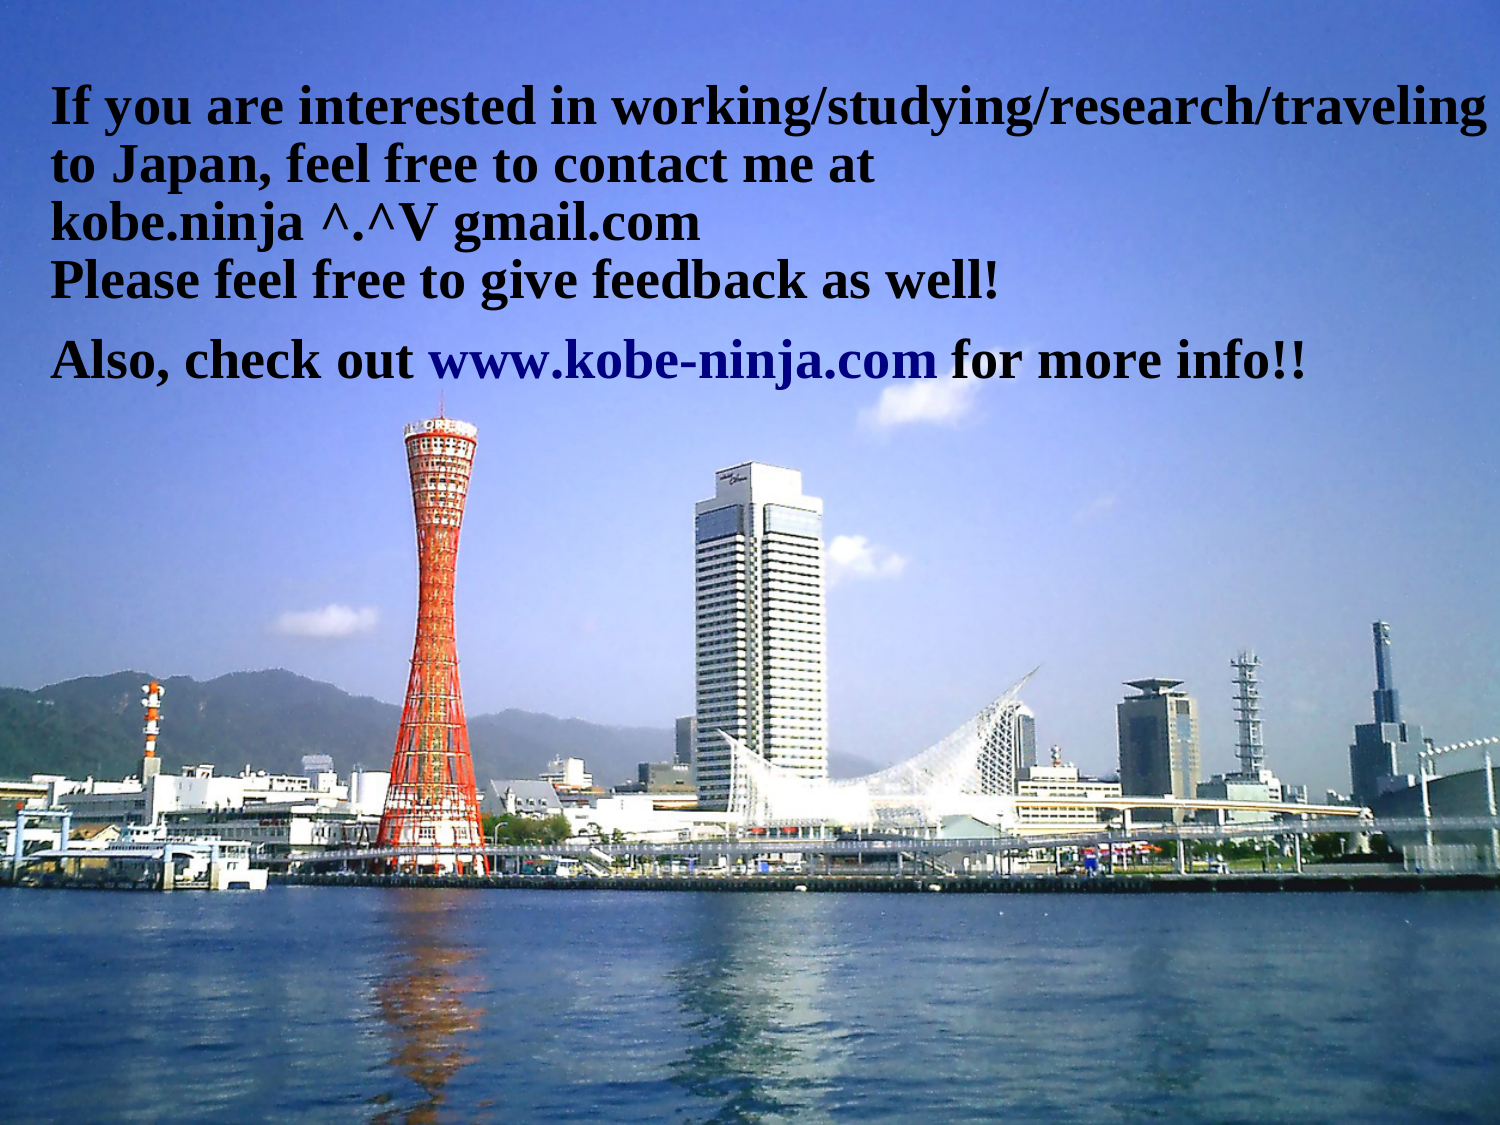

If you are interested in working/studying/research/traveling
to Japan, feel free to contact me at
kobe.ninja ^.^V gmail.com
Please feel free to give feedback as well!
Also, check out www.kobe-ninja.com for more info!!